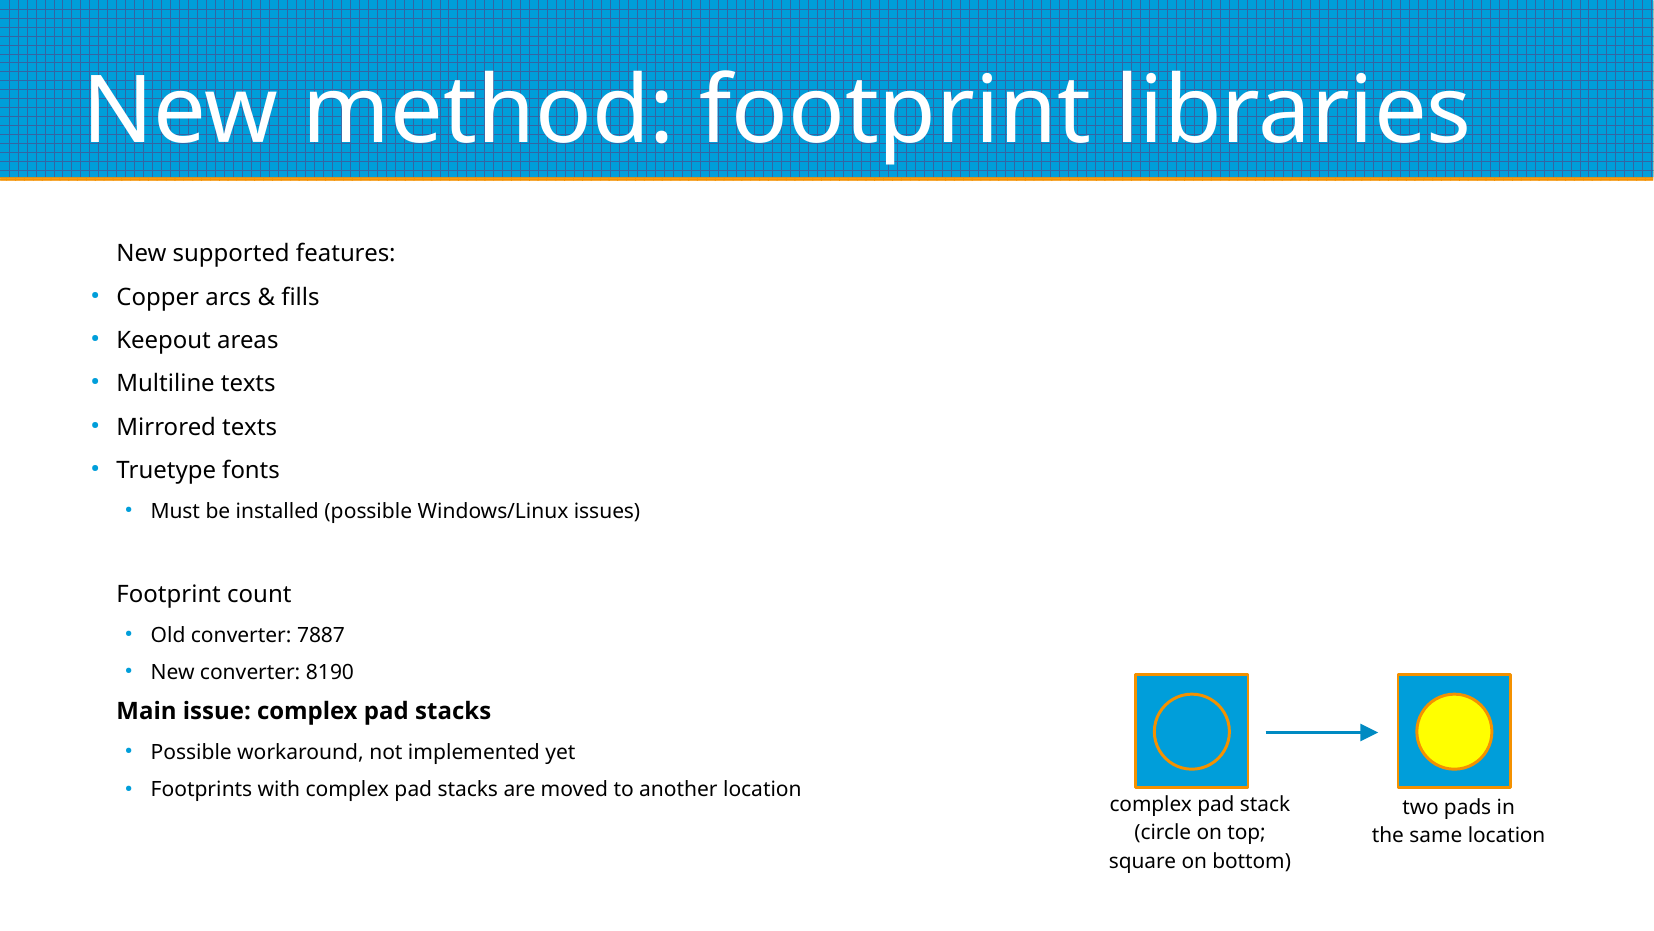

# New method: footprint libraries
New supported features:
Copper arcs & fills
Keepout areas
Multiline texts
Mirrored texts
Truetype fonts
Must be installed (possible Windows/Linux issues)
Footprint count
Old converter: 7887
New converter: 8190
Main issue: complex pad stacks
Possible workaround, not implemented yet
Footprints with complex pad stacks are moved to another location
complex pad stack
(circle on top;
square on bottom)
two pads in
the same location